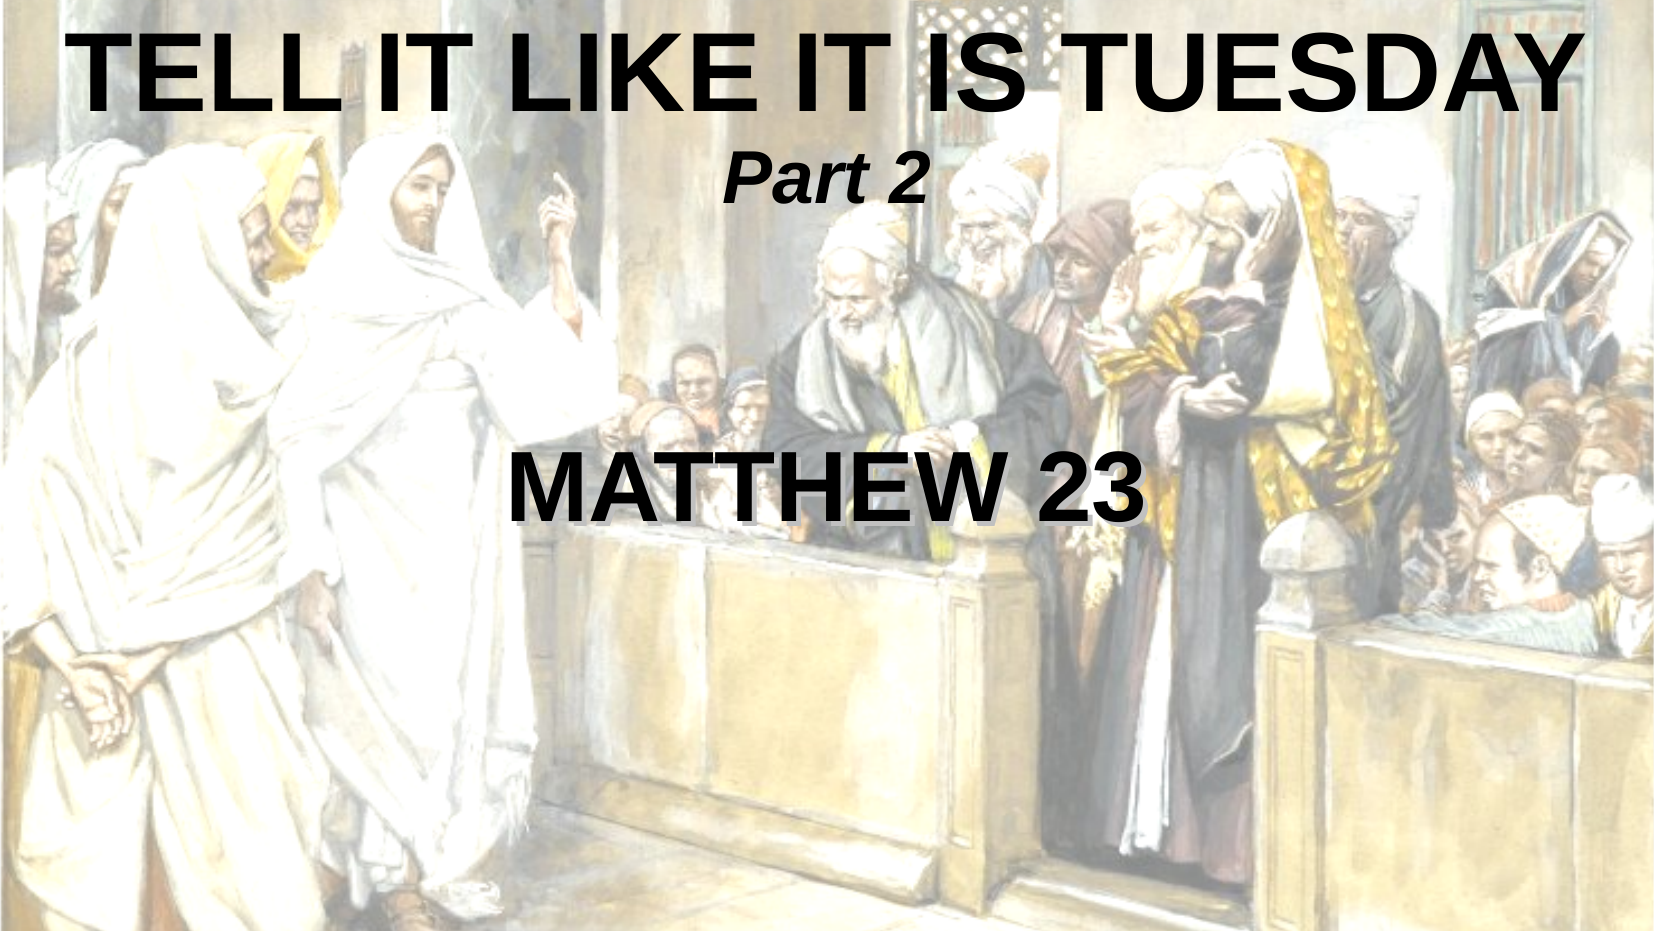

# TELL IT LIKE IT IS TUESDAY Part 2
MATTHEW 23